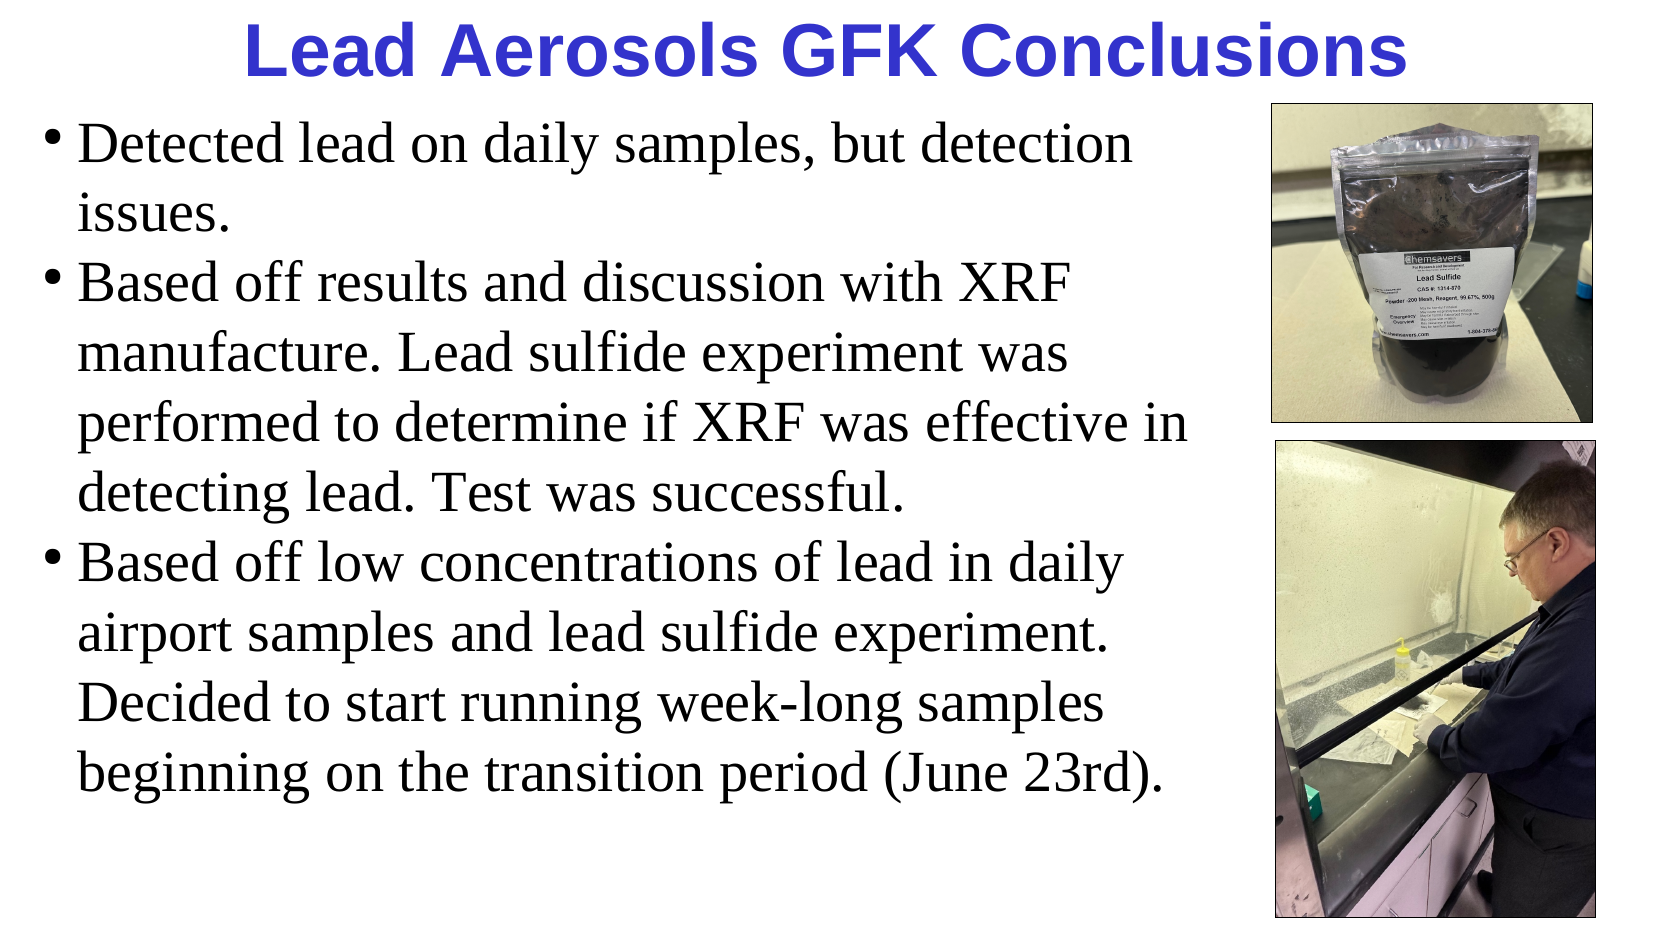

# Lead Aerosols GFK Conclusions
Detected lead on daily samples, but detection issues.
Based off results and discussion with XRF manufacture. Lead sulfide experiment was performed to determine if XRF was effective in detecting lead. Test was successful.
Based off low concentrations of lead in daily airport samples and lead sulfide experiment. Decided to start running week-long samples beginning on the transition period (June 23rd).